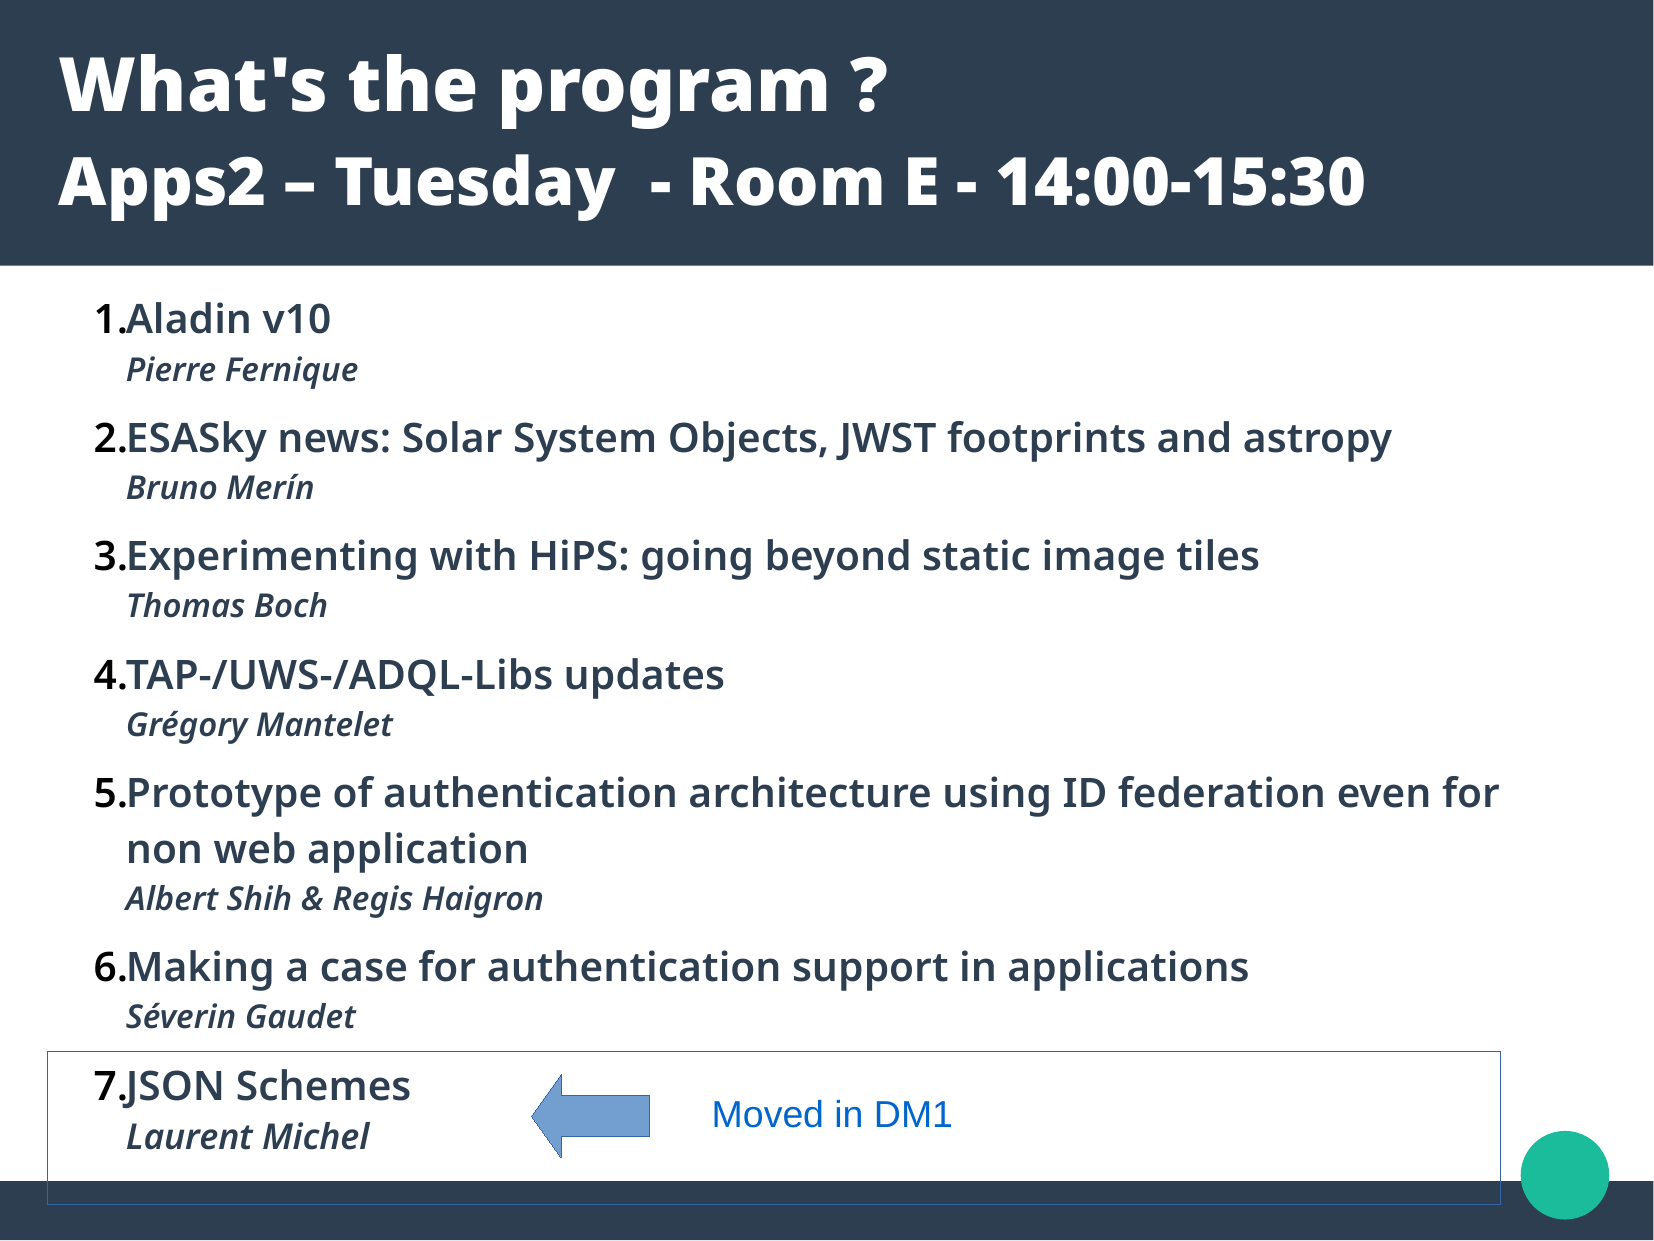

# What's the program ? Apps2 – Tuesday - Room E - 14:00-15:30
Aladin v10
Pierre Fernique
ESASky news: Solar System Objects, JWST footprints and astropy
Bruno Merín
Experimenting with HiPS: going beyond static image tiles
Thomas Boch
TAP-/UWS-/ADQL-Libs updates
Grégory Mantelet
Prototype of authentication architecture using ID federation even for non web application
Albert Shih & Regis Haigron
Making a case for authentication support in applications
Séverin Gaudet
JSON Schemes
Laurent Michel
Moved in DM1